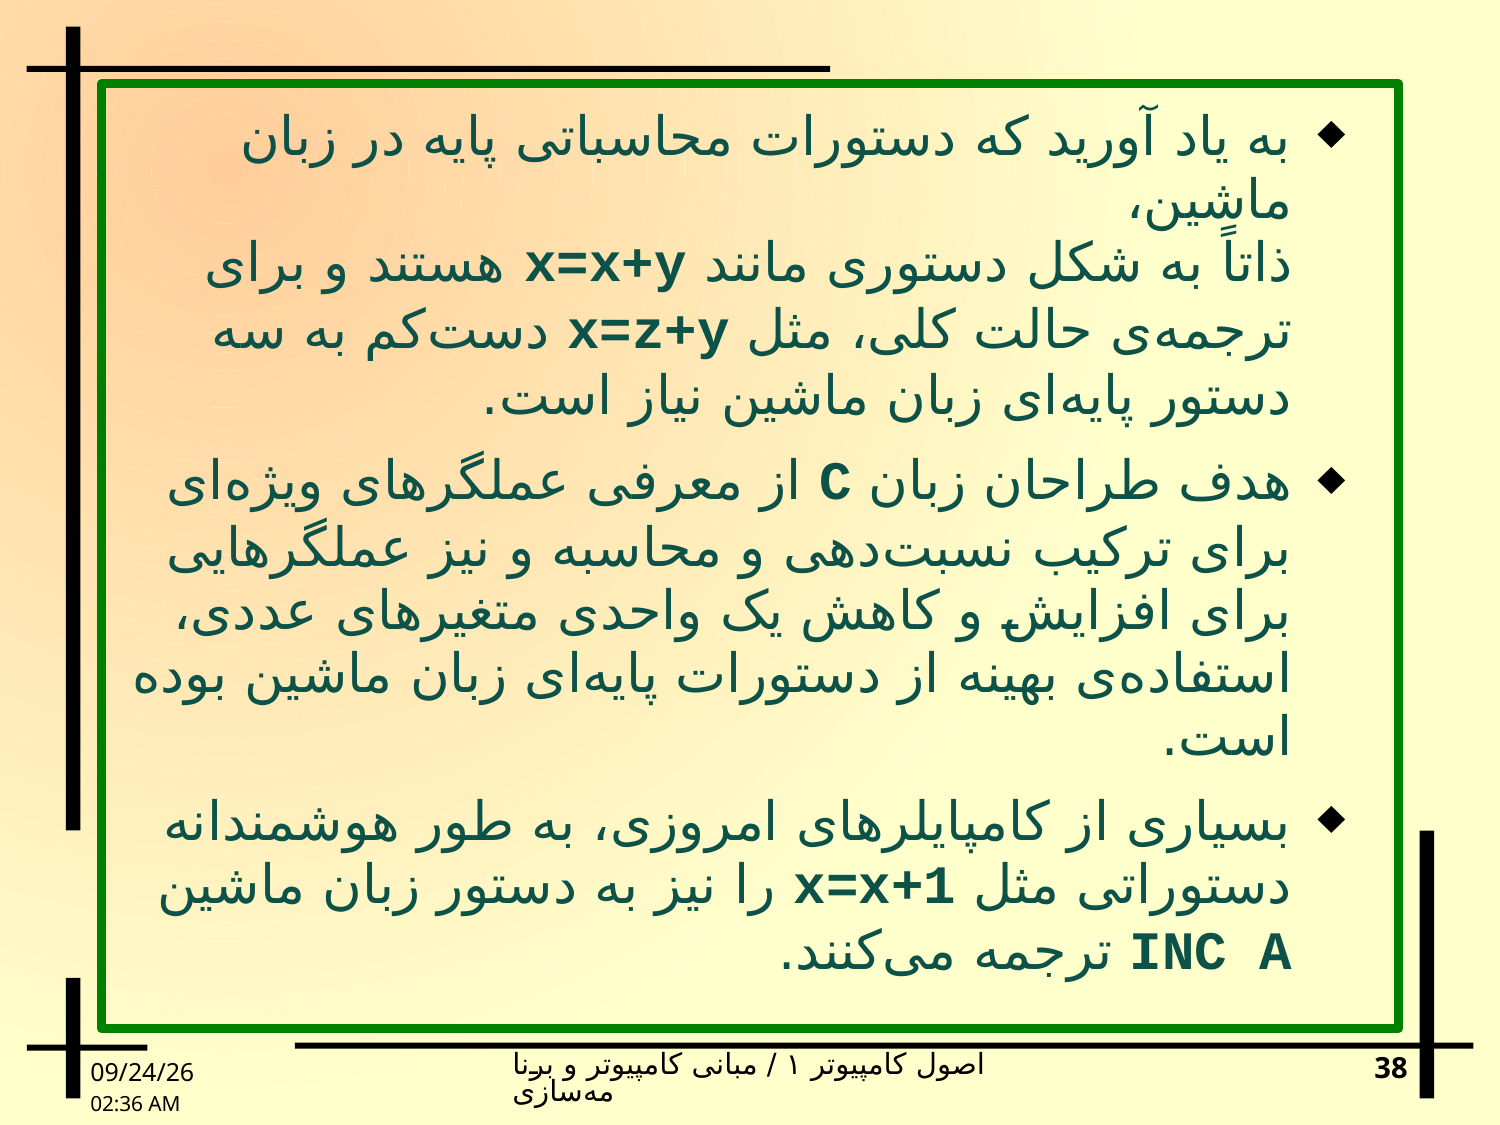

# به یاد آورید که دستورات محاسباتی پایه در زبان ماشین، ذاتاً به شکل دستوری مانند x=x+y هستند و برای ترجمه‌ی حالت کلی، مثل x=z+y دست‌کم به سه دستور پایه‌ای زبان ماشین نیاز است.
هدف طراحان زبان C از معرفی عملگرهای ویژه‌ای برای ترکیب نسبت‌دهی و محاسبه و نیز عملگرهایی برای افزایش و کاهش یک واحدی متغیرهای عددی، استفاده‌ی بهینه از دستورات پایه‌ای زبان ماشین بوده است.
بسیاری از کامپایلرهای امروزی، به طور هوشمندانه دستوراتی مثل x=x+1 را نیز به دستور زبان ماشین INC A ترجمه می‌کنند.
اصول کامپیوتر ۱ / مبانی کامپیوتر و برنامه‌سازی
38